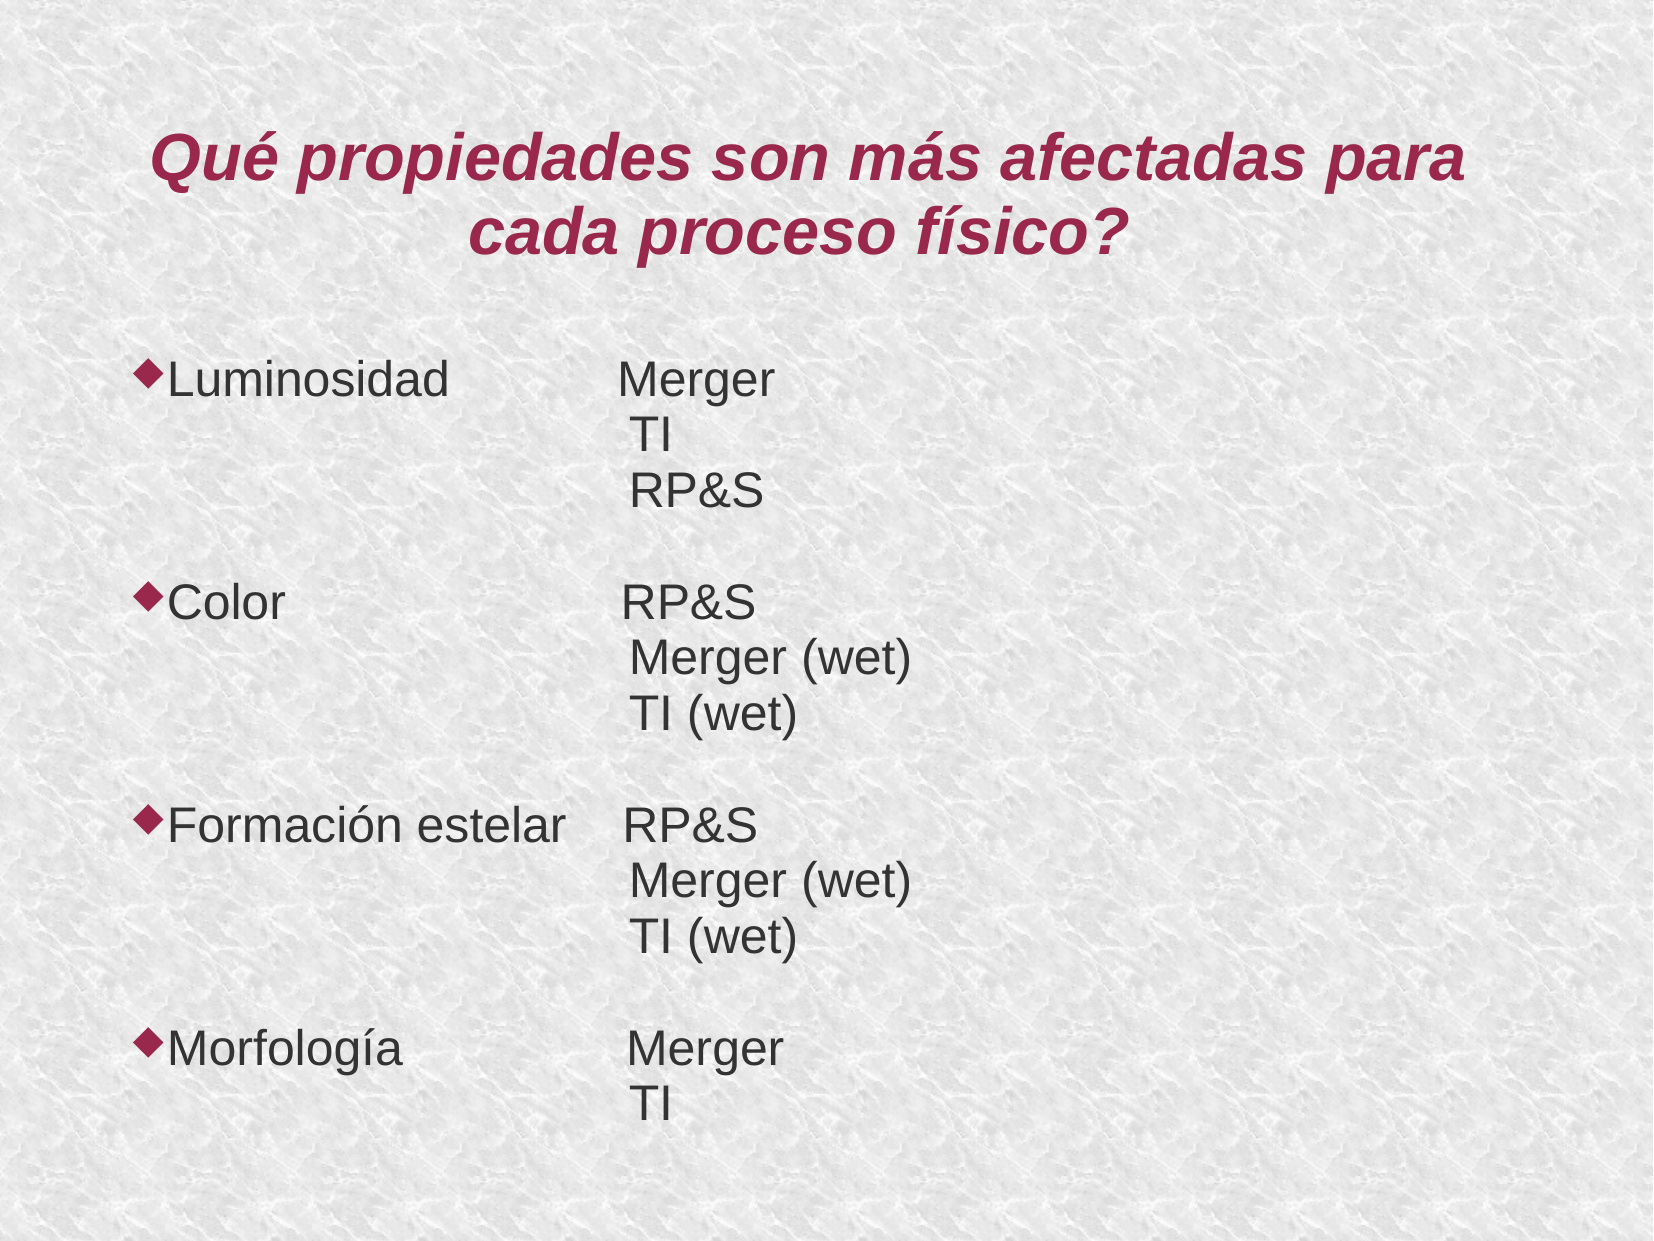

# Qué propiedades son más afectadas para cada proceso físico?
Luminosidad Merger
 TI
 RP&S
Color RP&S
 Merger (wet)
 TI (wet)
Formación estelar RP&S
 Merger (wet)
 TI (wet)
Morfología Merger
 TI